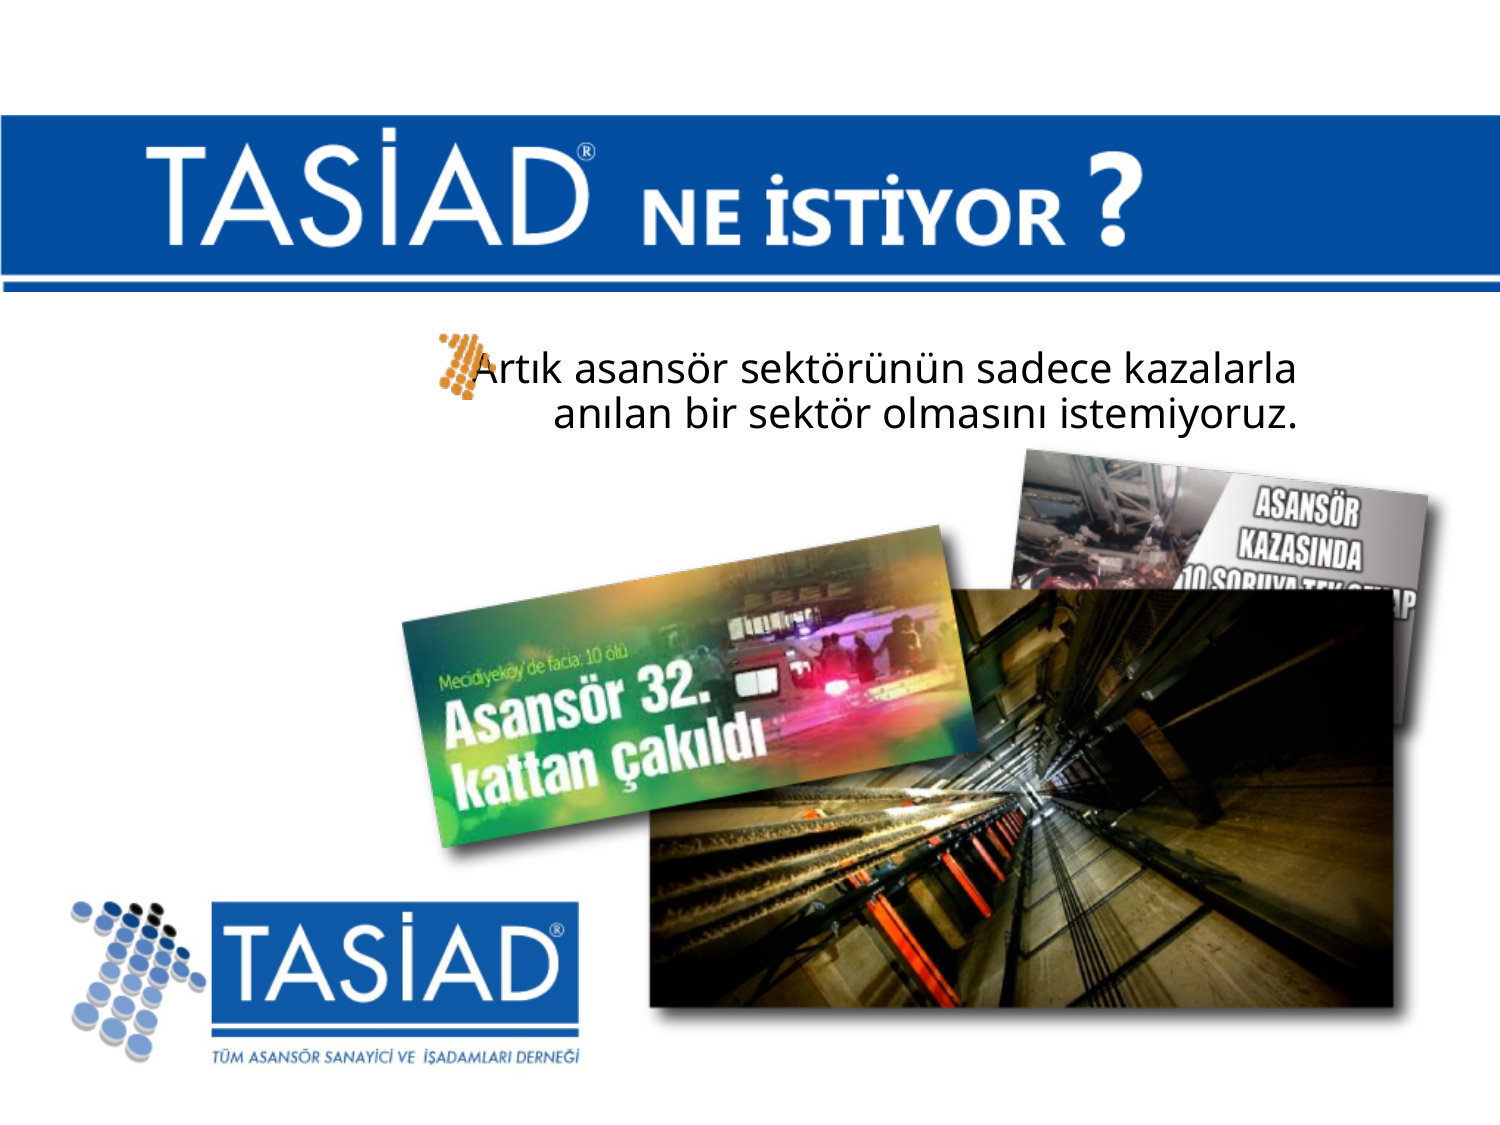

Artık asansör sektörünün sadece kazalarla anılan bir sektör olmasını istemiyoruz.